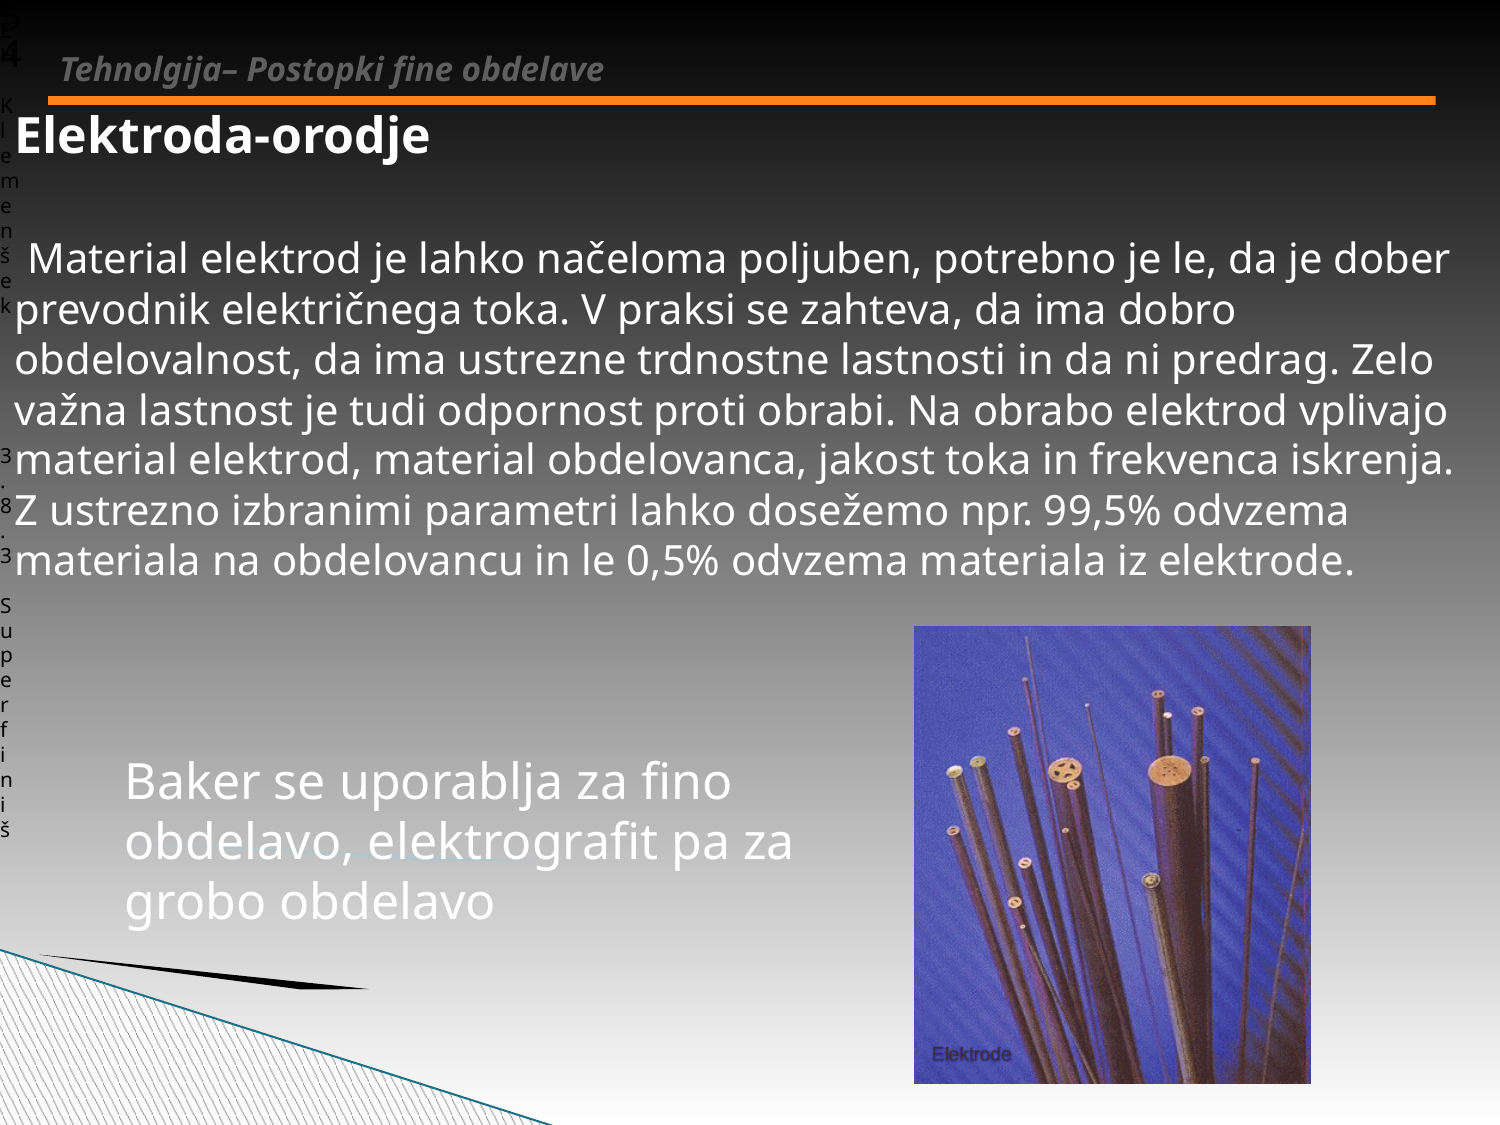

TEH Klemenšek 3.8.3 Superfiniš
Elektroda-orodje
 Material elektrod je lahko načeloma poljuben, potrebno je le, da je dober prevodnik električnega toka. V praksi se zahteva, da ima dobro obdelovalnost, da ima ustrezne trdnostne lastnosti in da ni predrag. Zelo važna lastnost je tudi odpornost proti obrabi. Na obrabo elektrod vplivajo material elektrod, material obdelovanca, jakost toka in frekvenca iskrenja. Z ustrezno izbranimi parametri lahko dosežemo npr. 99,5% odvzema materiala na obdelovancu in le 0,5% odvzema materiala iz elektrode.
Baker se uporablja za fino obdelavo, elektrografit pa za grobo obdelavo